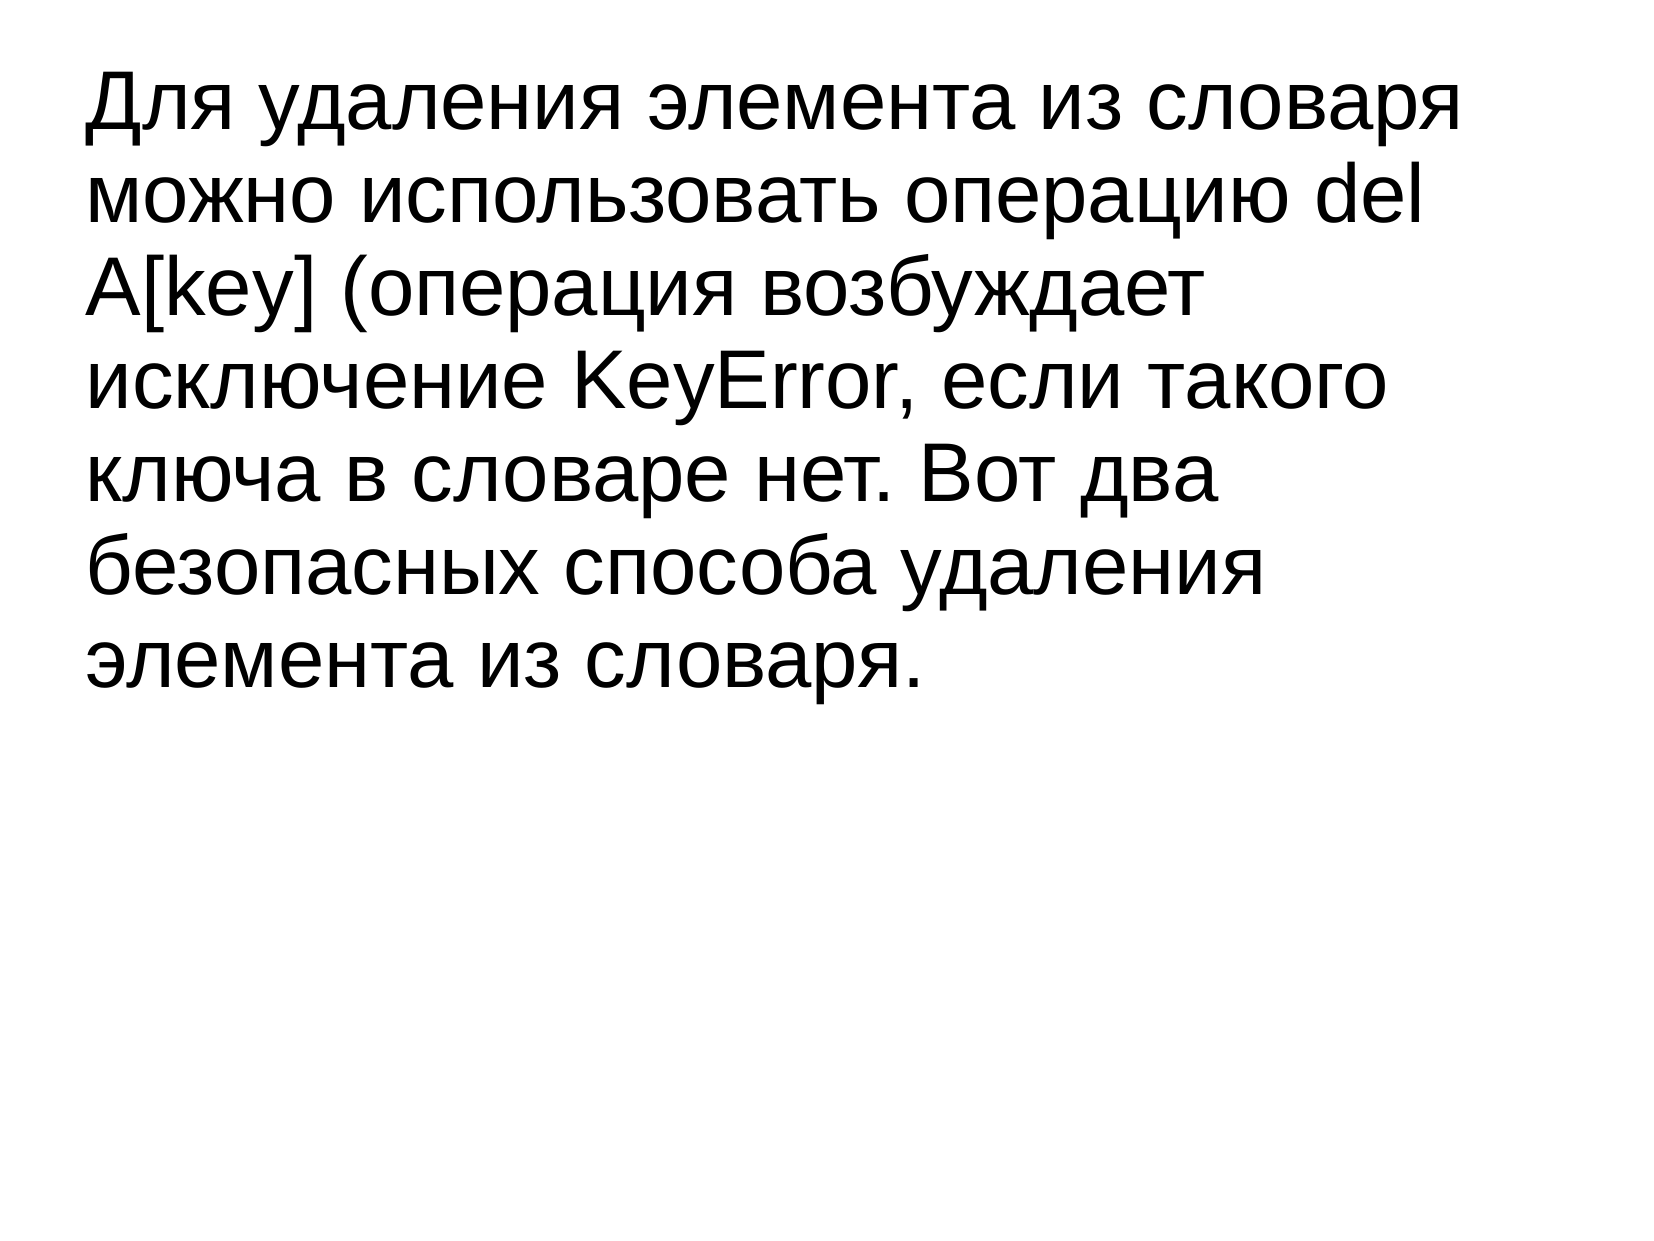

Для удаления элемента из словаря можно использовать операцию del A[key] (операция возбуждает исключение KeyError, если такого ключа в словаре нет. Вот два безопасных способа удаления элемента из словаря.